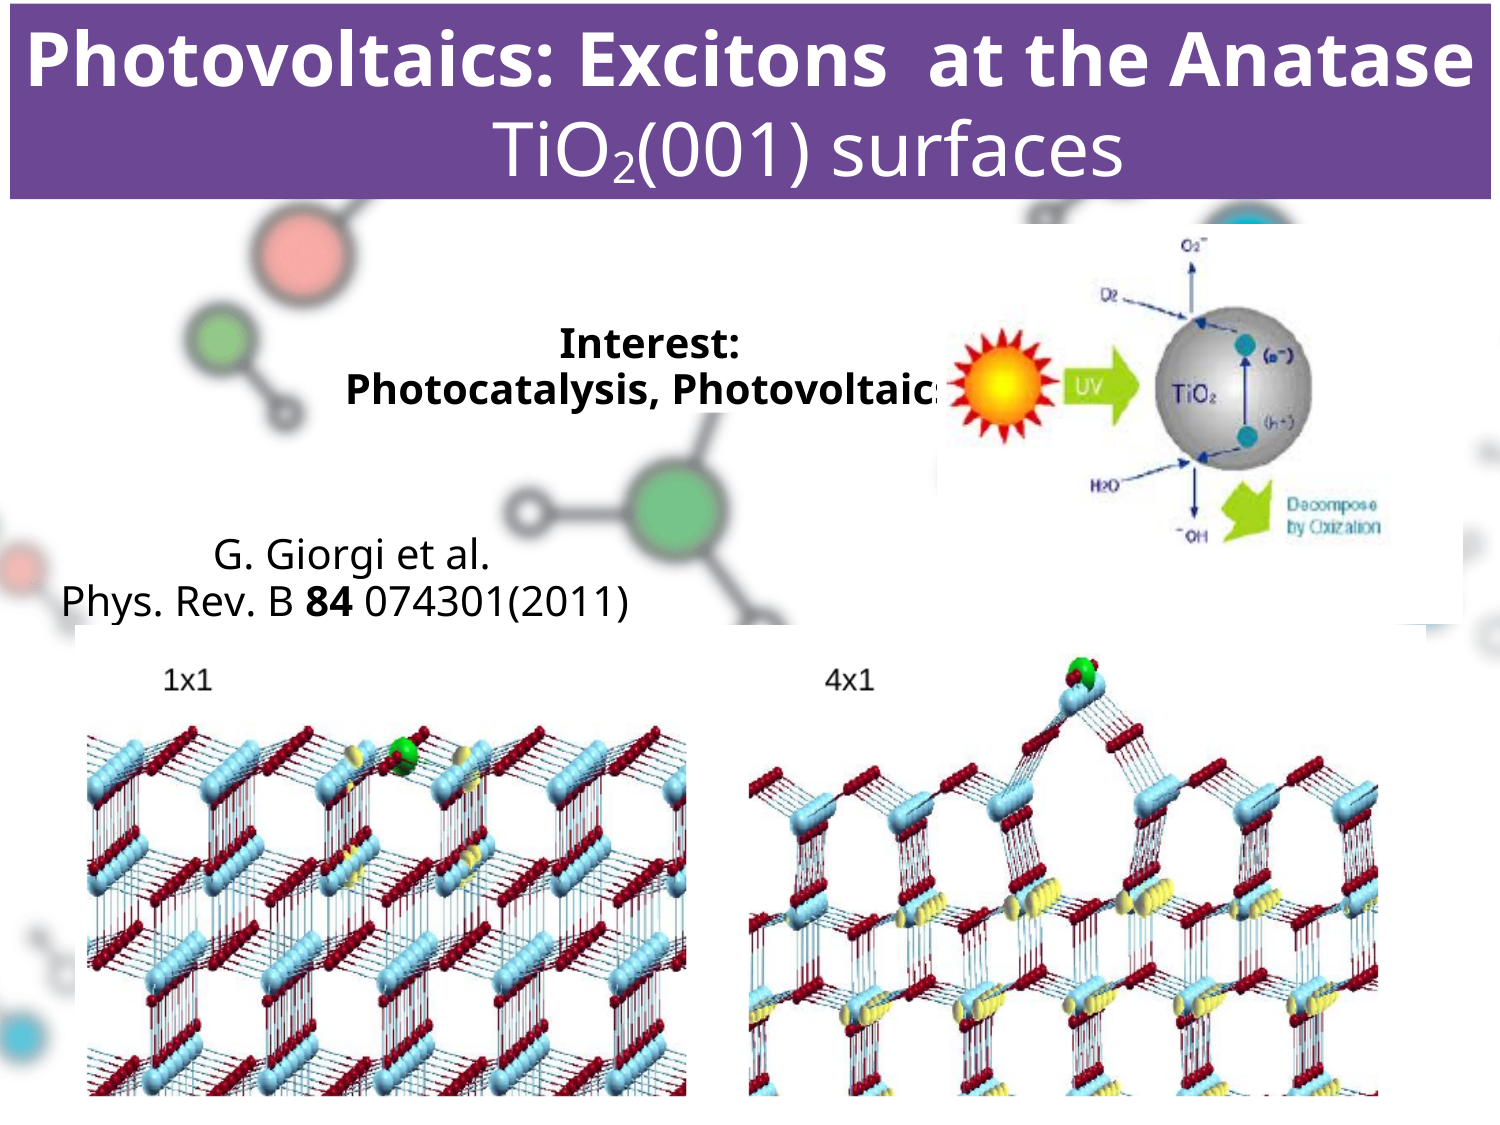

Photovoltaics: Excitons at the Anatase
 TiO2(001) surfaces
Interest:
Photocatalysis, Photovoltaics
02
G. Giorgi et al.
Phys. Rev. B 84 074301(2011)